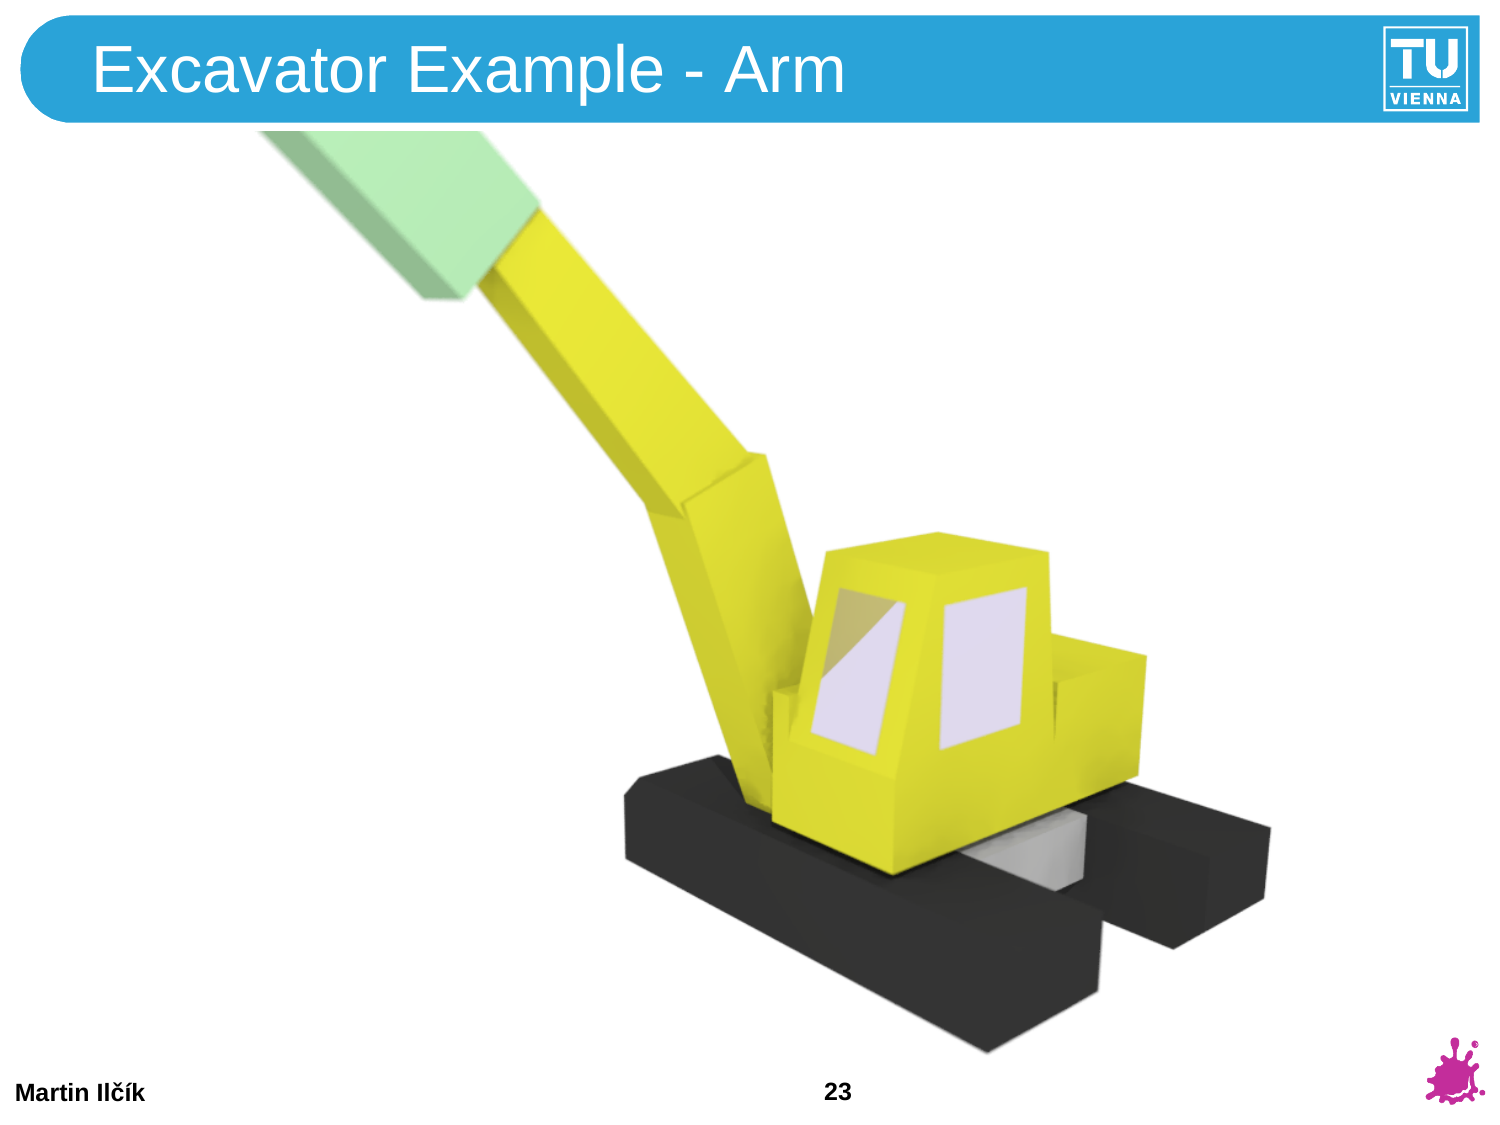

# Excavator Example - Arm
Martin Ilčík